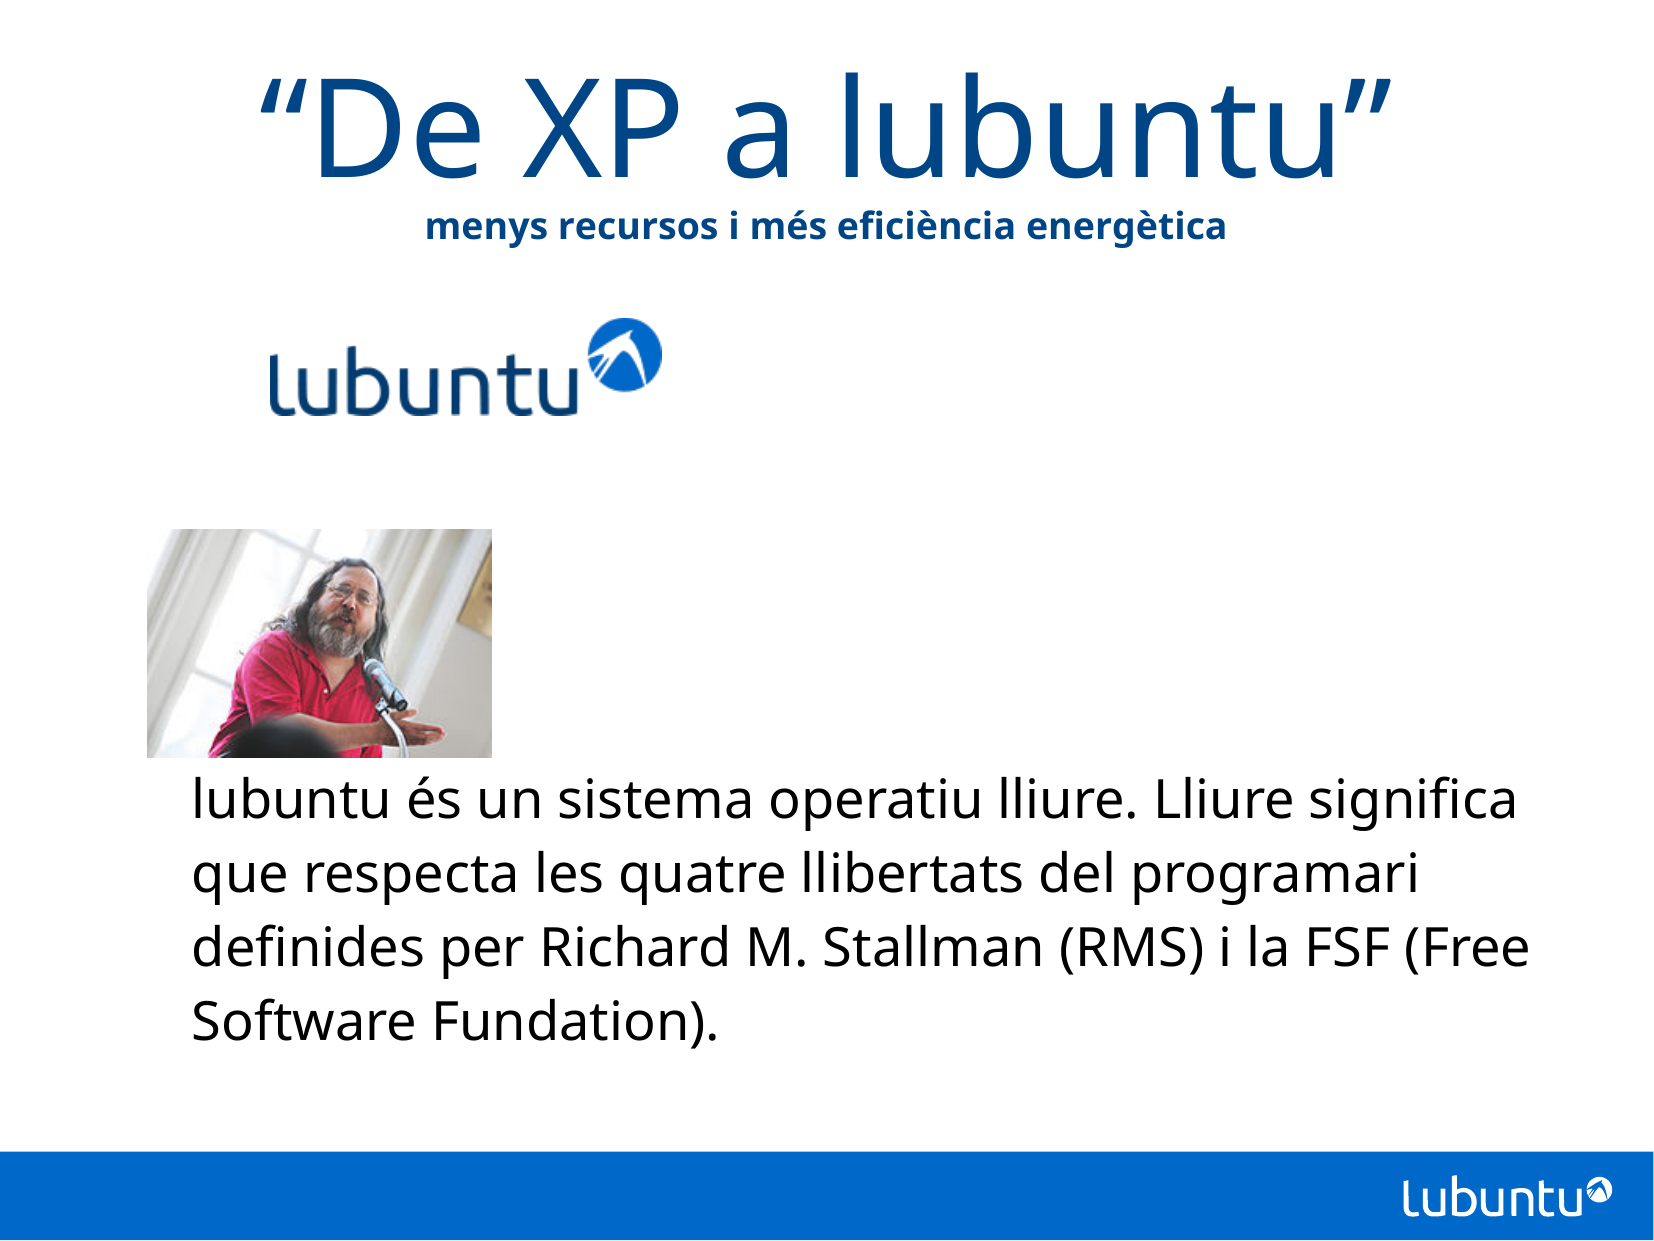

# “De XP a lubuntu” menys recursos i més eficiència energètica
lubuntu és un sistema operatiu lliure. Lliure significa que respecta les quatre llibertats del programari definides per Richard M. Stallman (RMS) i la FSF (Free Software Fundation).